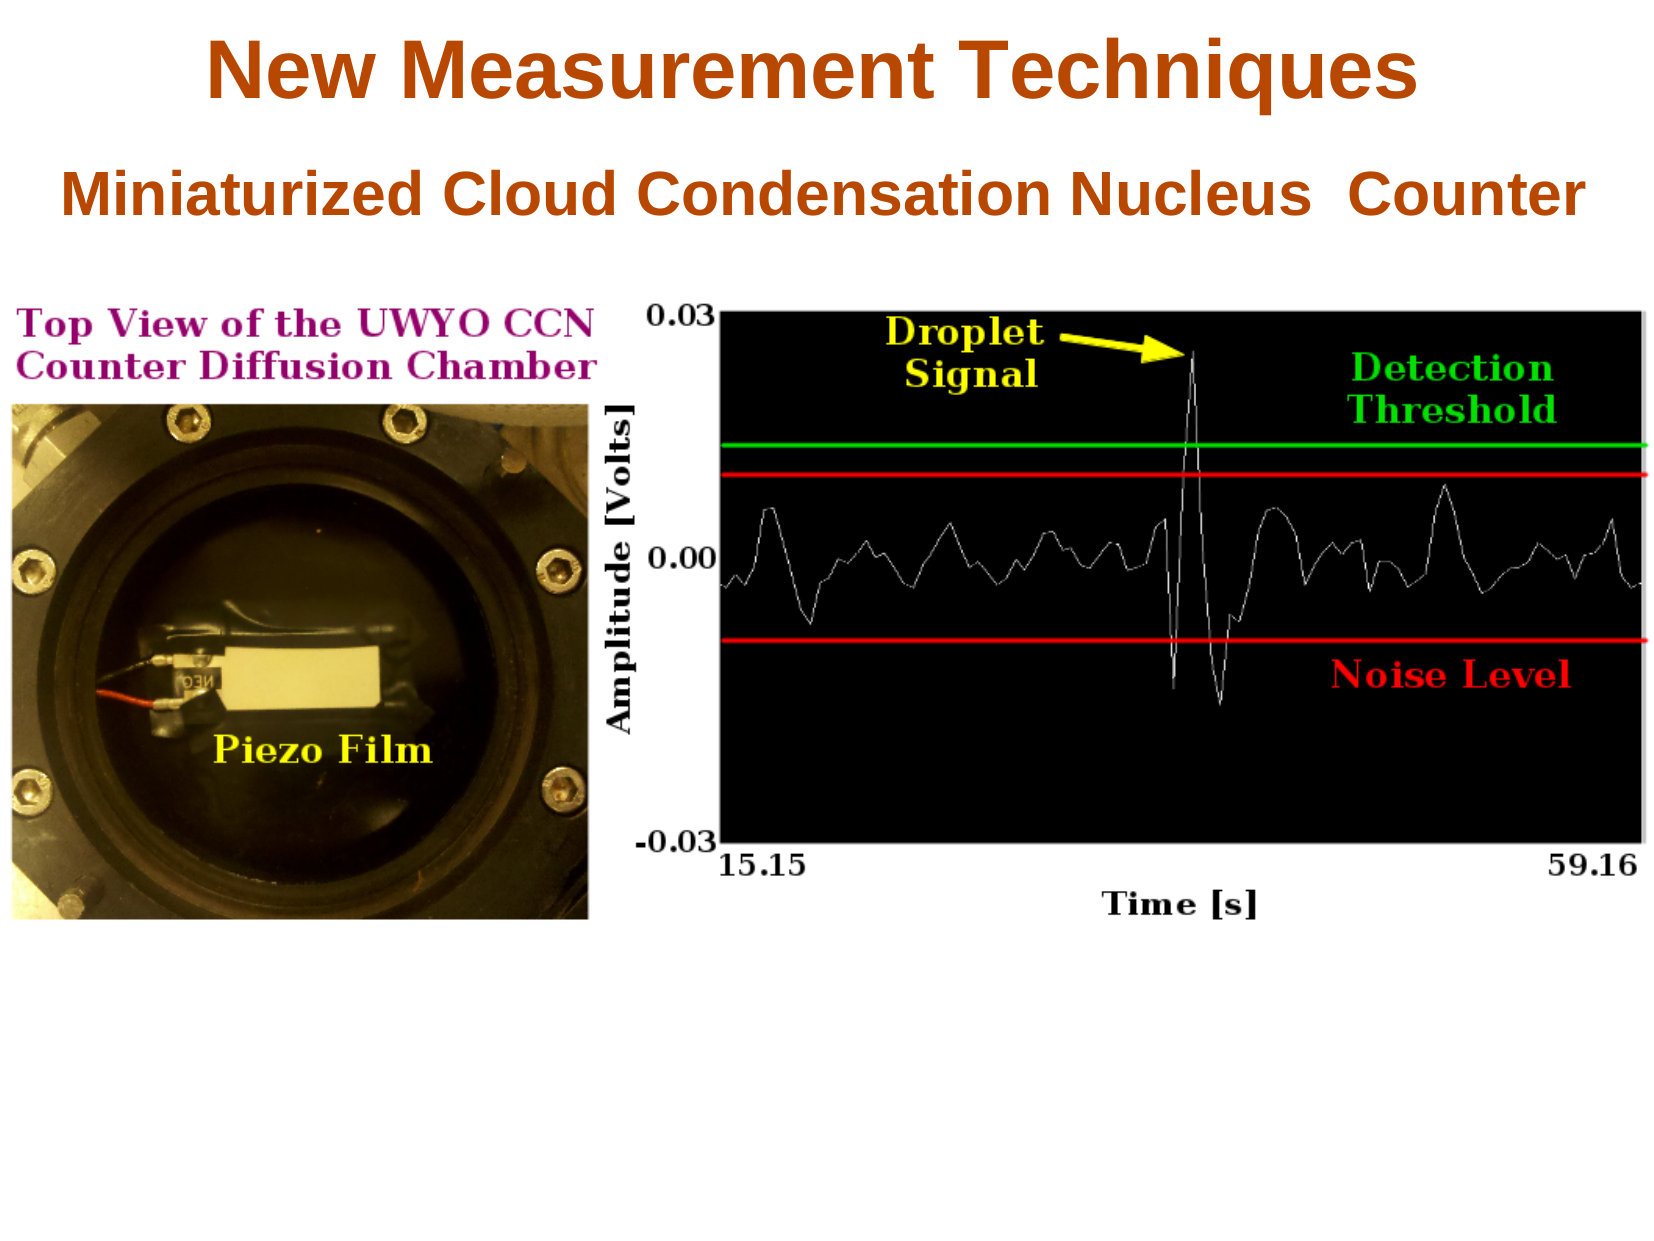

# New Measurement Techniques Miniaturized Cloud Condensation Nucleus Counter